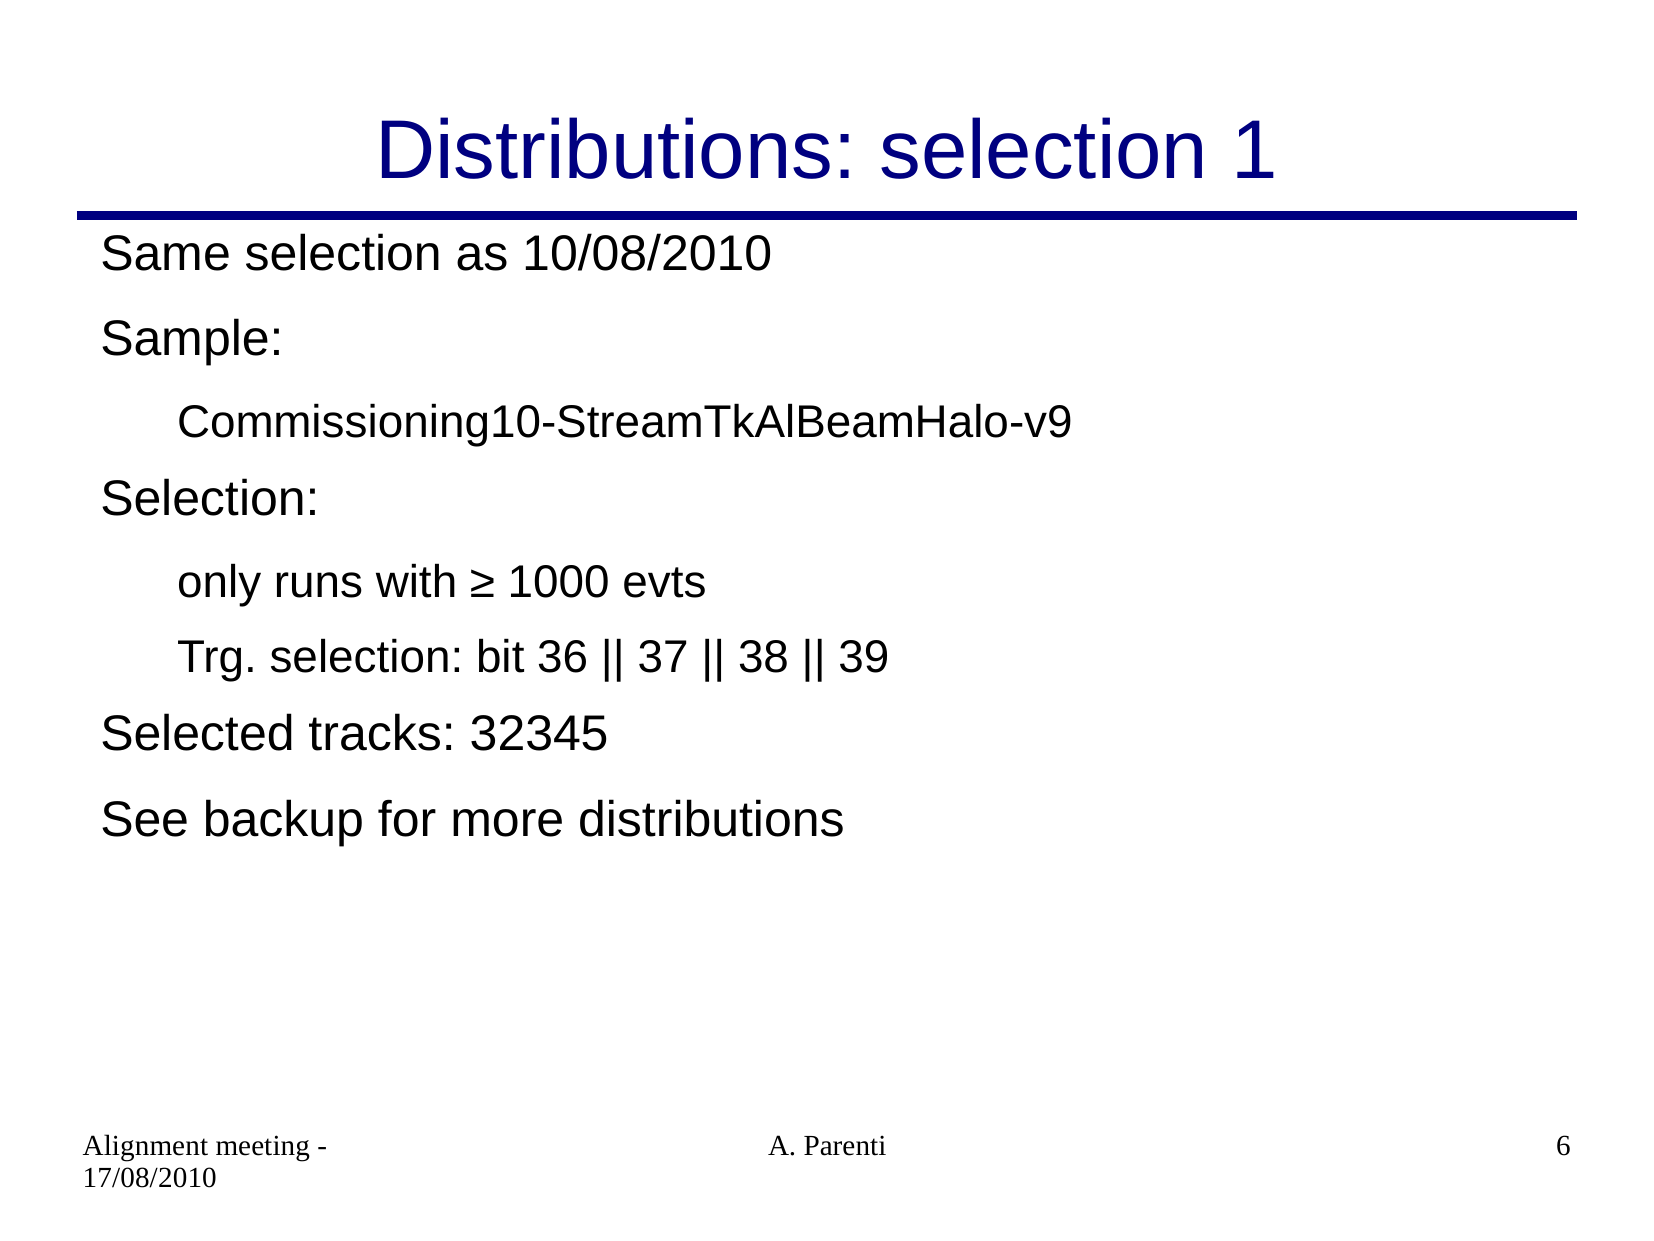

# Distributions: selection 1
Same selection as 10/08/2010
Sample:
Commissioning10-StreamTkAlBeamHalo-v9
Selection:
only runs with ≥ 1000 evts
Trg. selection: bit 36 || 37 || 38 || 39
Selected tracks: 32345
See backup for more distributions
6